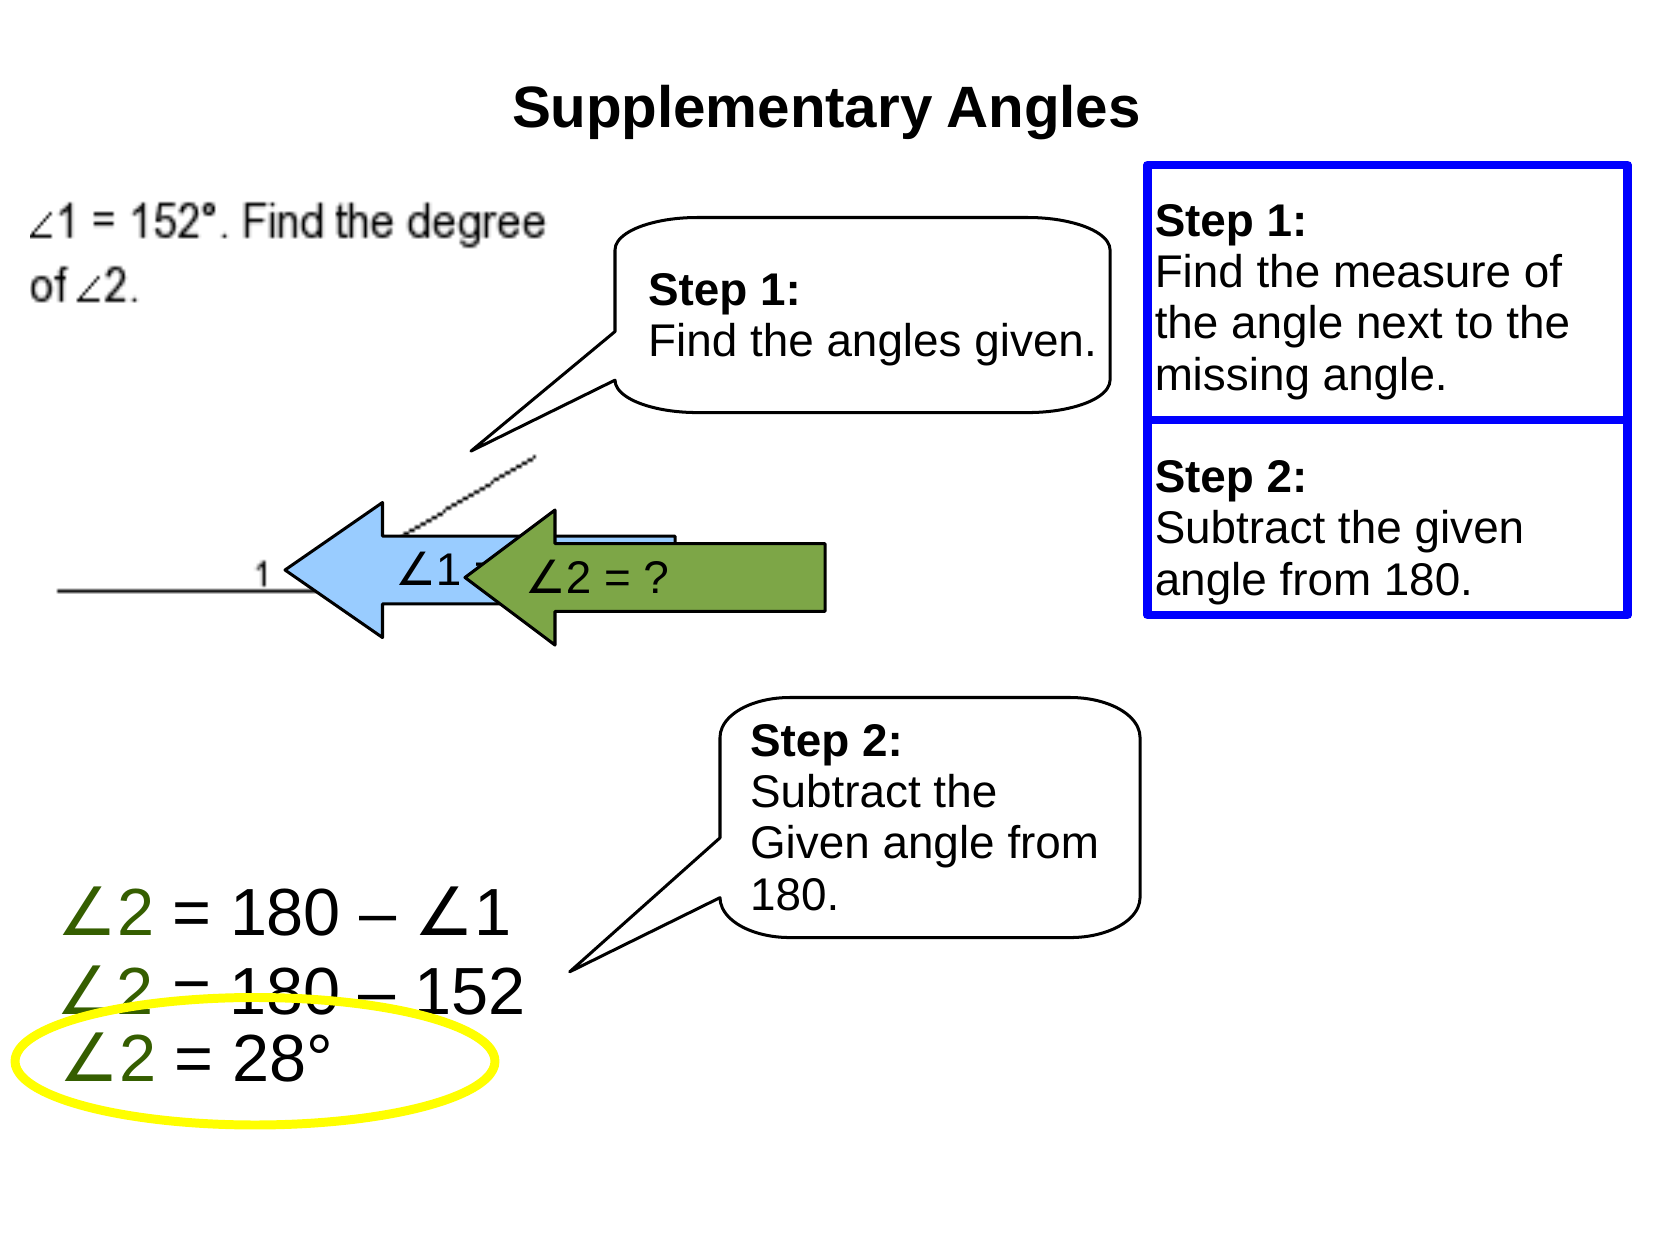

Supplementary Angles
Step 1:
Find the measure of the angle next to the missing angle.
Step 2:
Subtract the given angle from 180.
Step 1:
Find the angles given.
∠1 = 152º
∠2 = ?
Step 2:
Subtract the
Given angle from
180.
∠2 = 180 – ∠1
∠2 = 180 – 152
∠2 = 28°